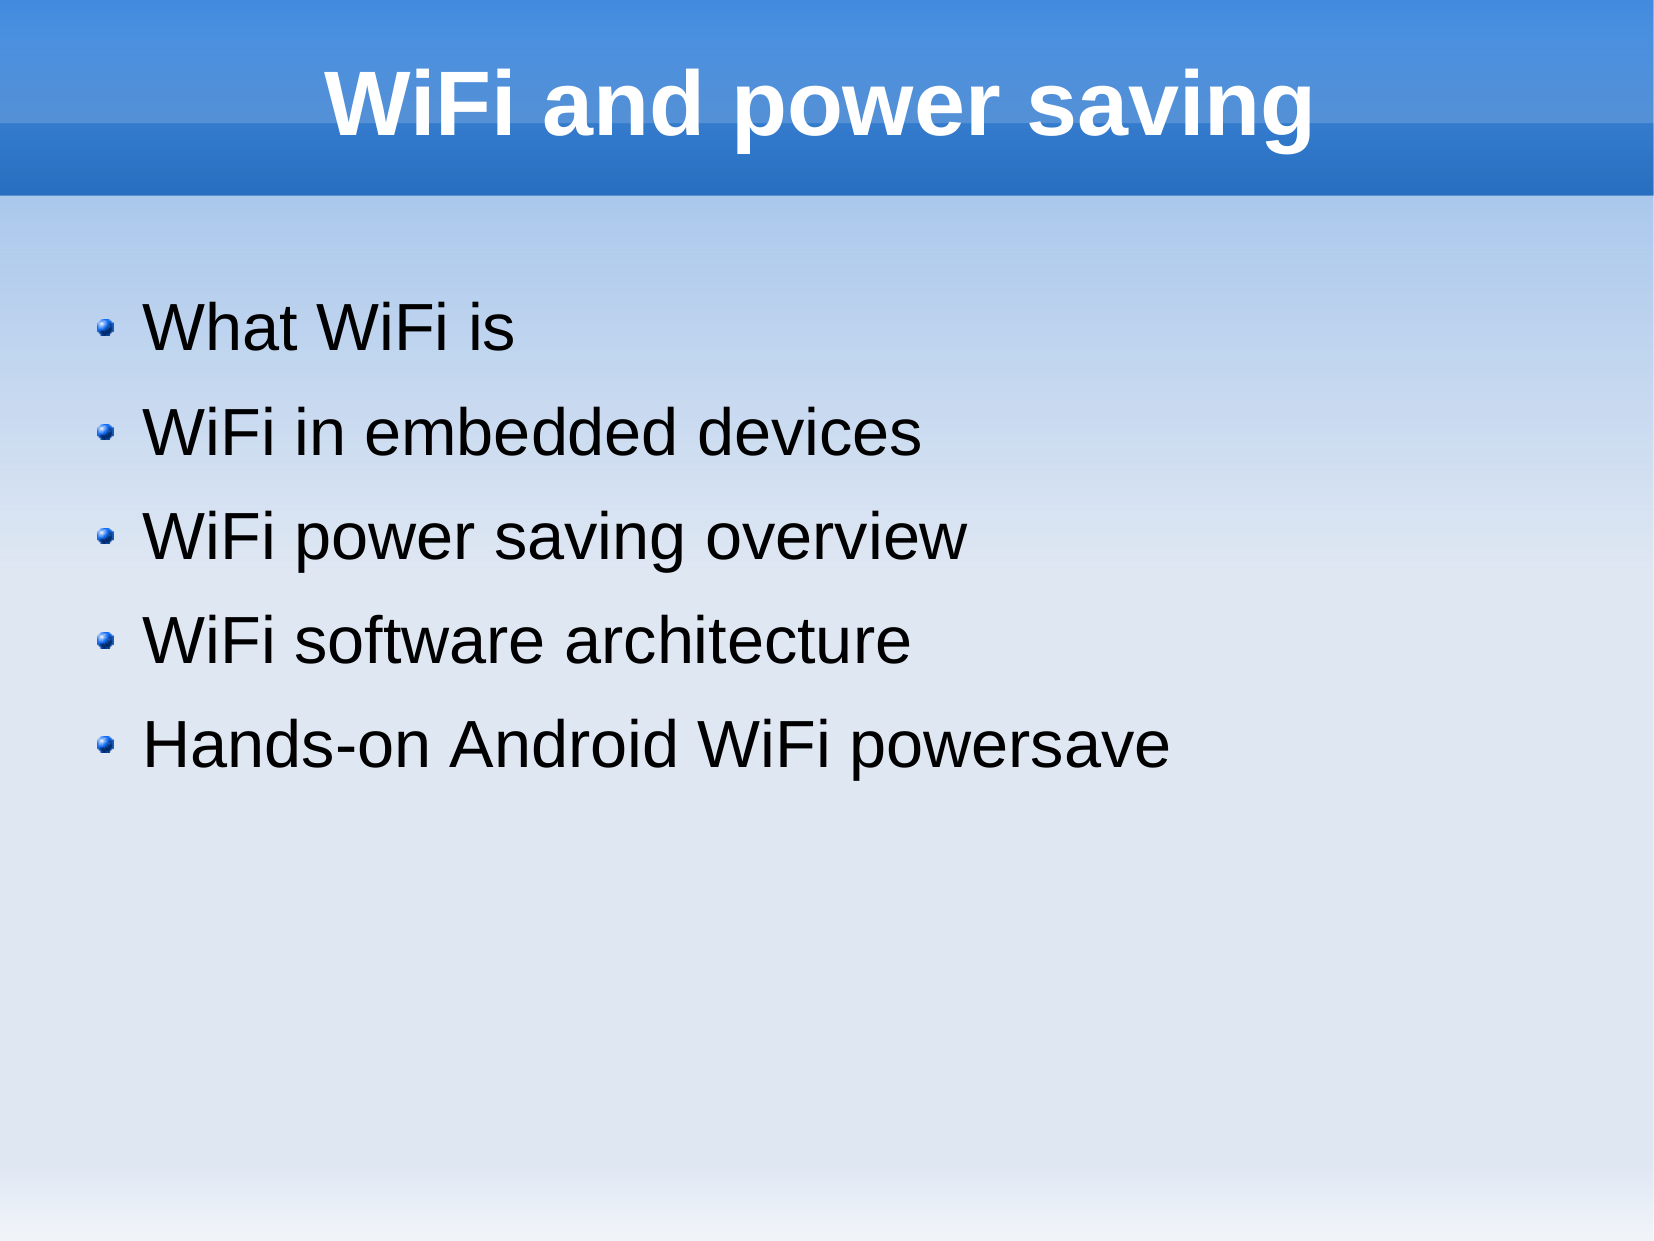

# WiFi and power saving
What WiFi is
WiFi in embedded devices
WiFi power saving overview
WiFi software architecture
Hands-on Android WiFi powersave